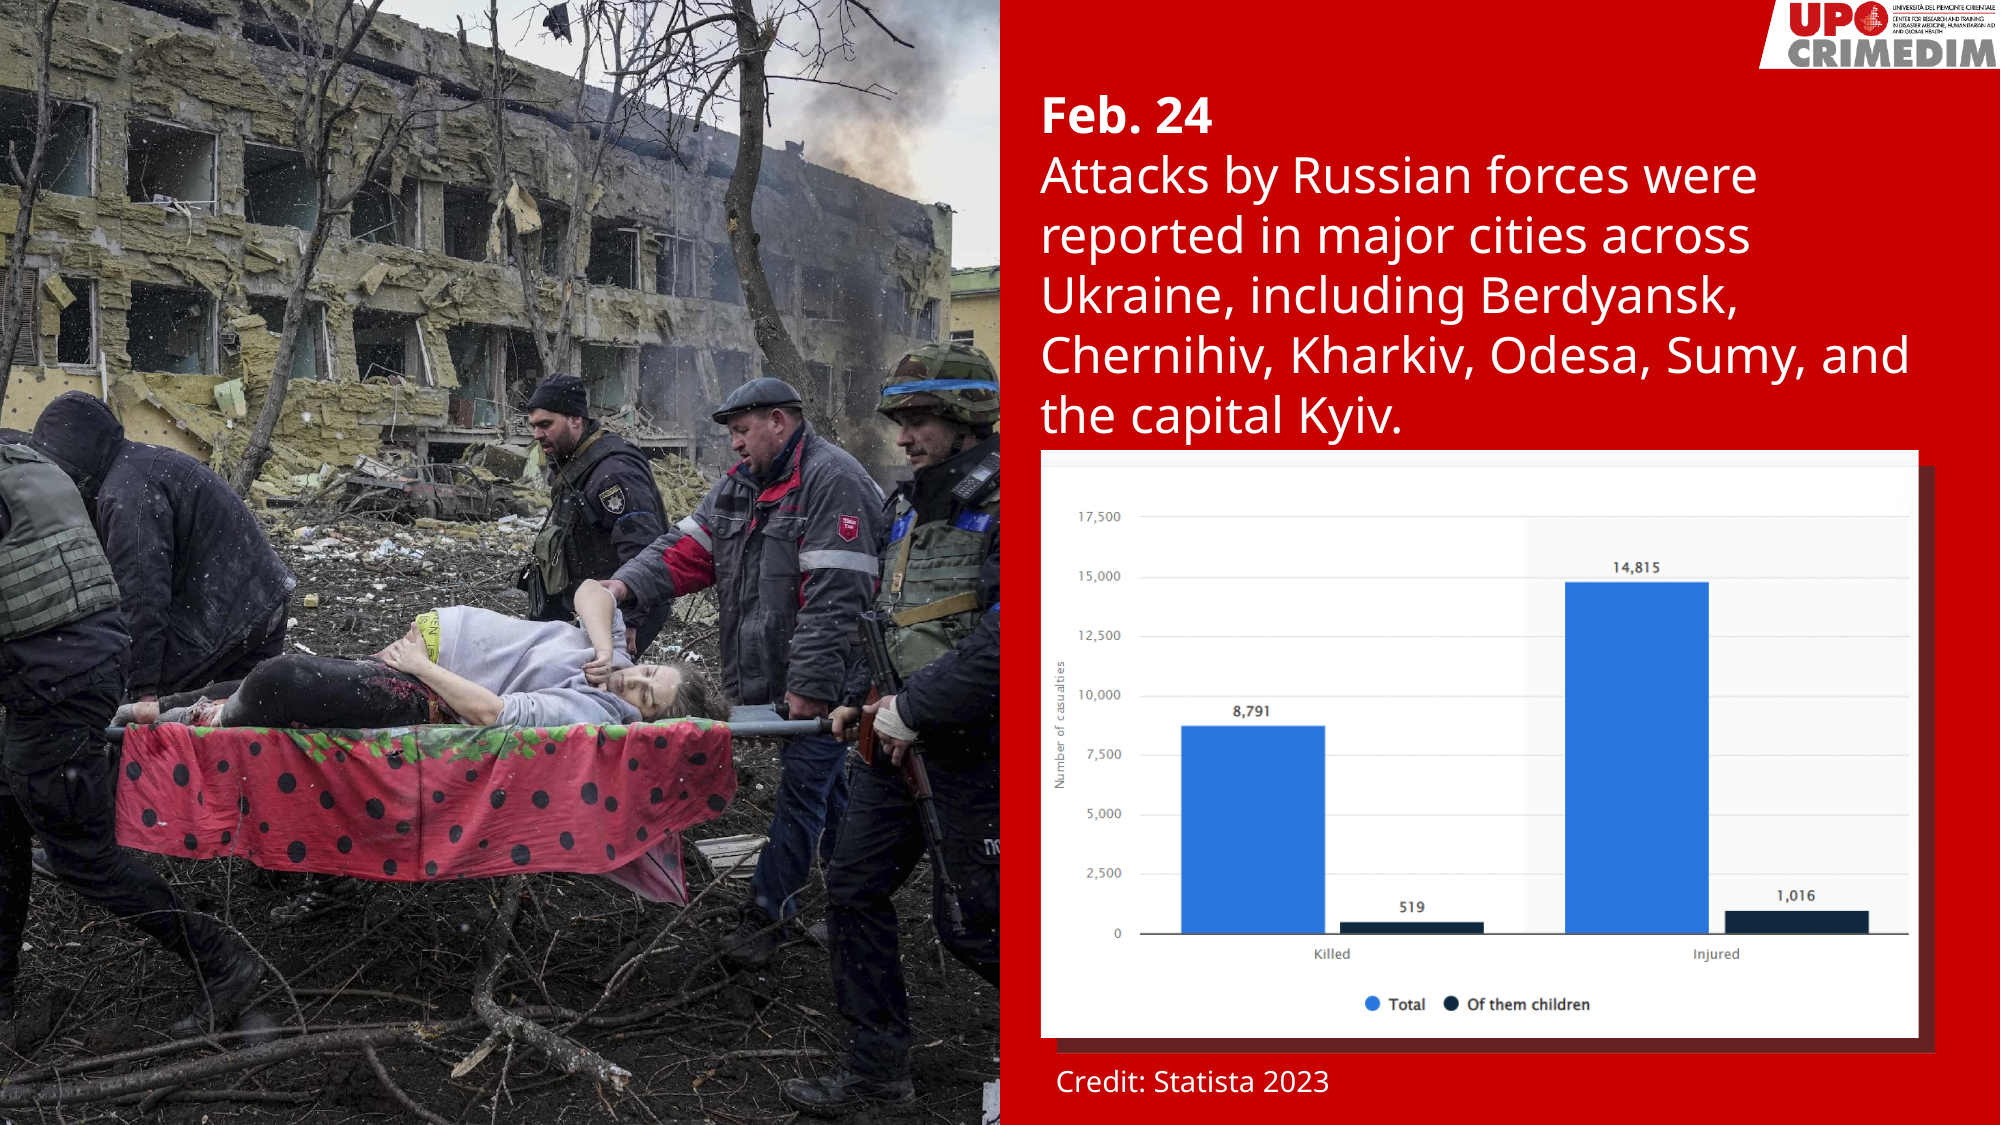

Feb. 24
Attacks by Russian forces were reported in major cities across Ukraine, including Berdyansk, Chernihiv, Kharkiv, Odesa, Sumy, and the capital Kyiv.
Credit: Statista 2023